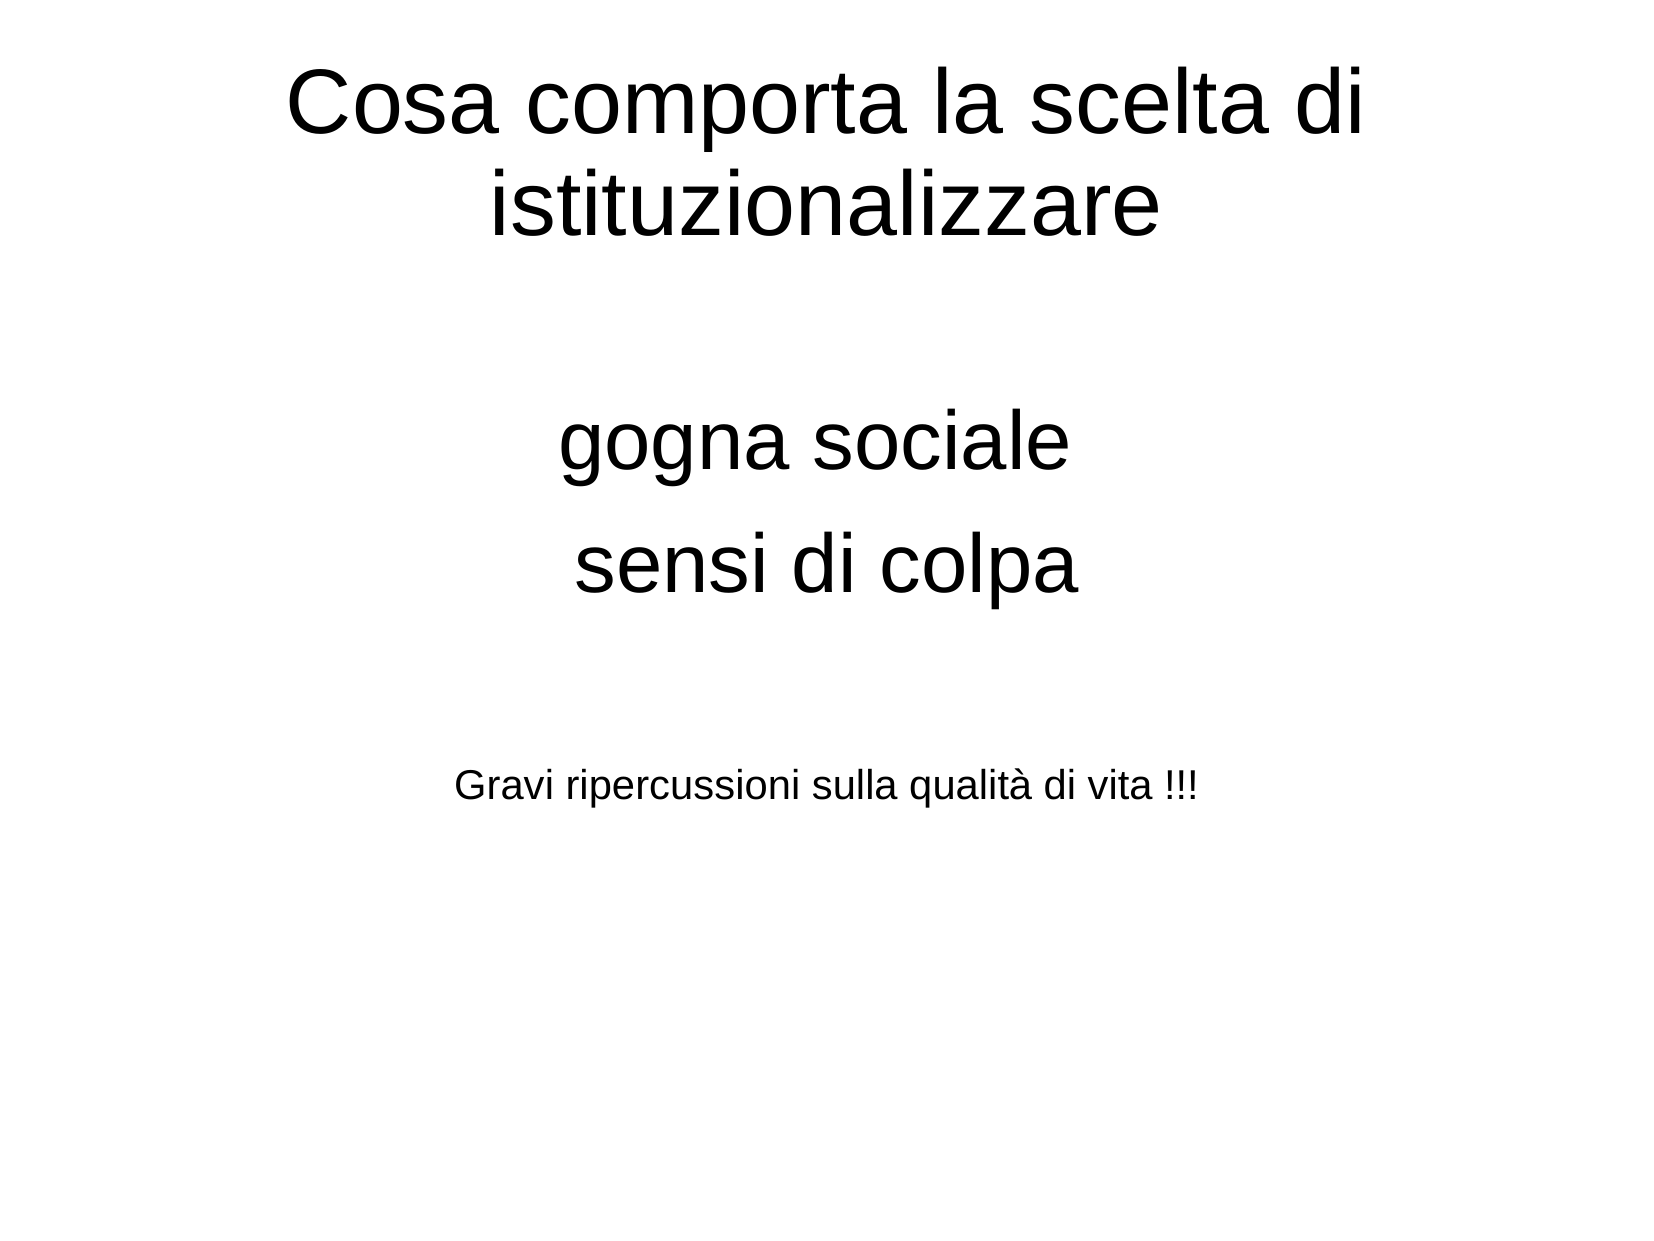

# Cosa comporta la scelta di istituzionalizzare
gogna sociale
sensi di colpa
Gravi ripercussioni sulla qualità di vita !!!